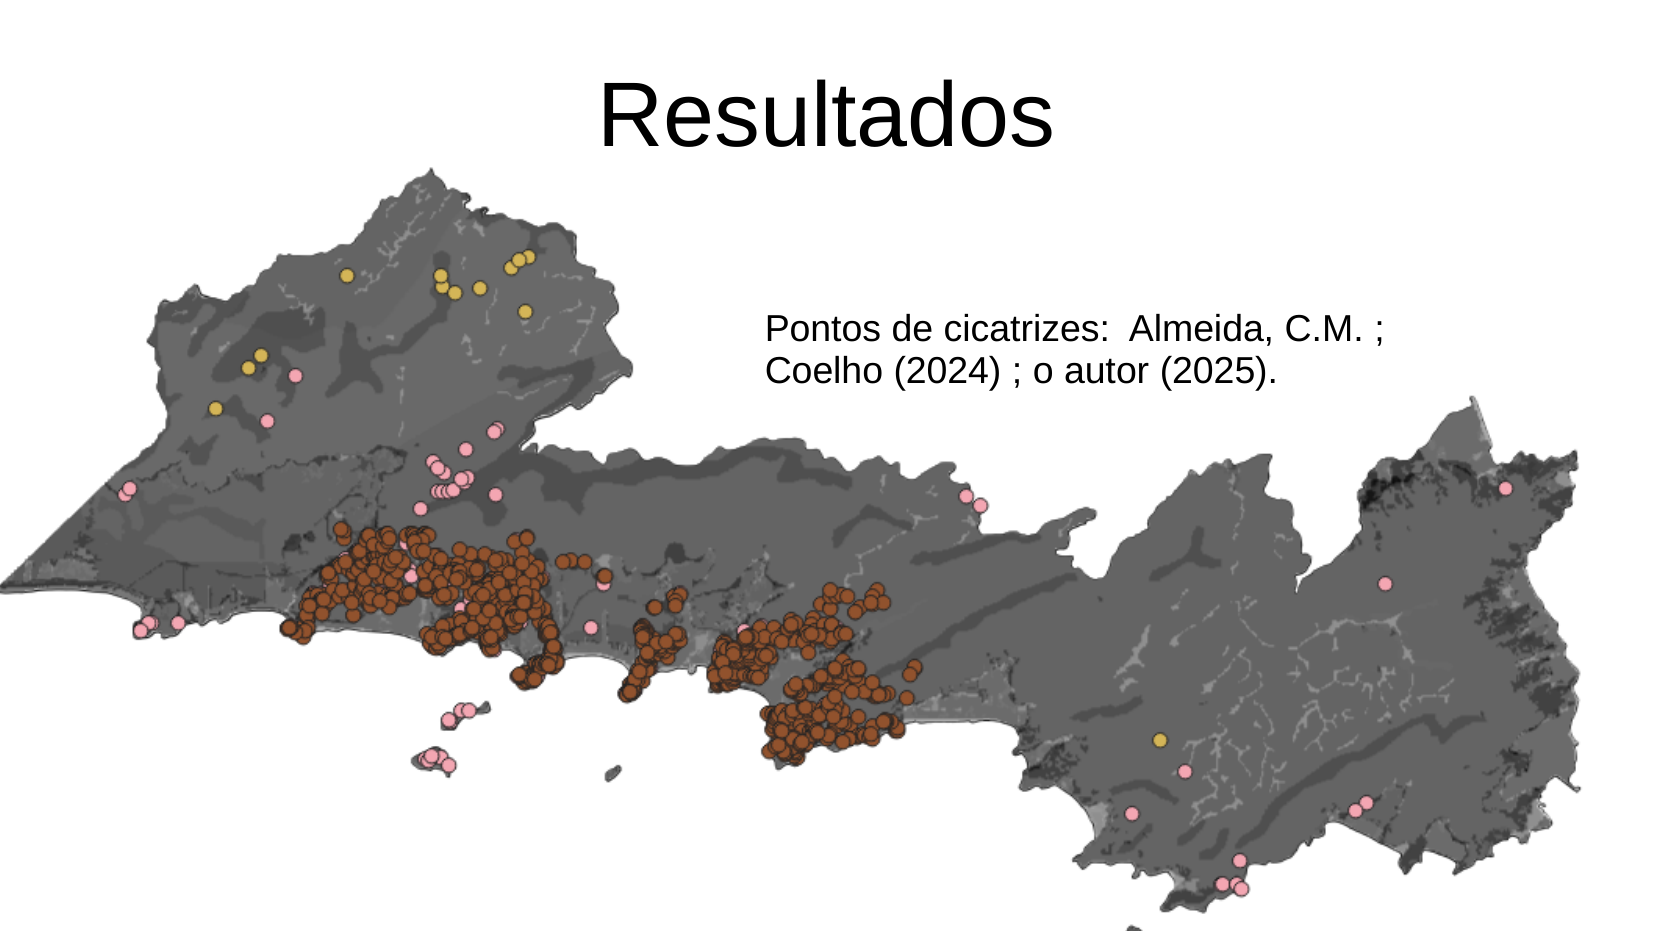

# Resultados
Pontos de cicatrizes: Almeida, C.M. ;
Coelho (2024) ; o autor (2025).